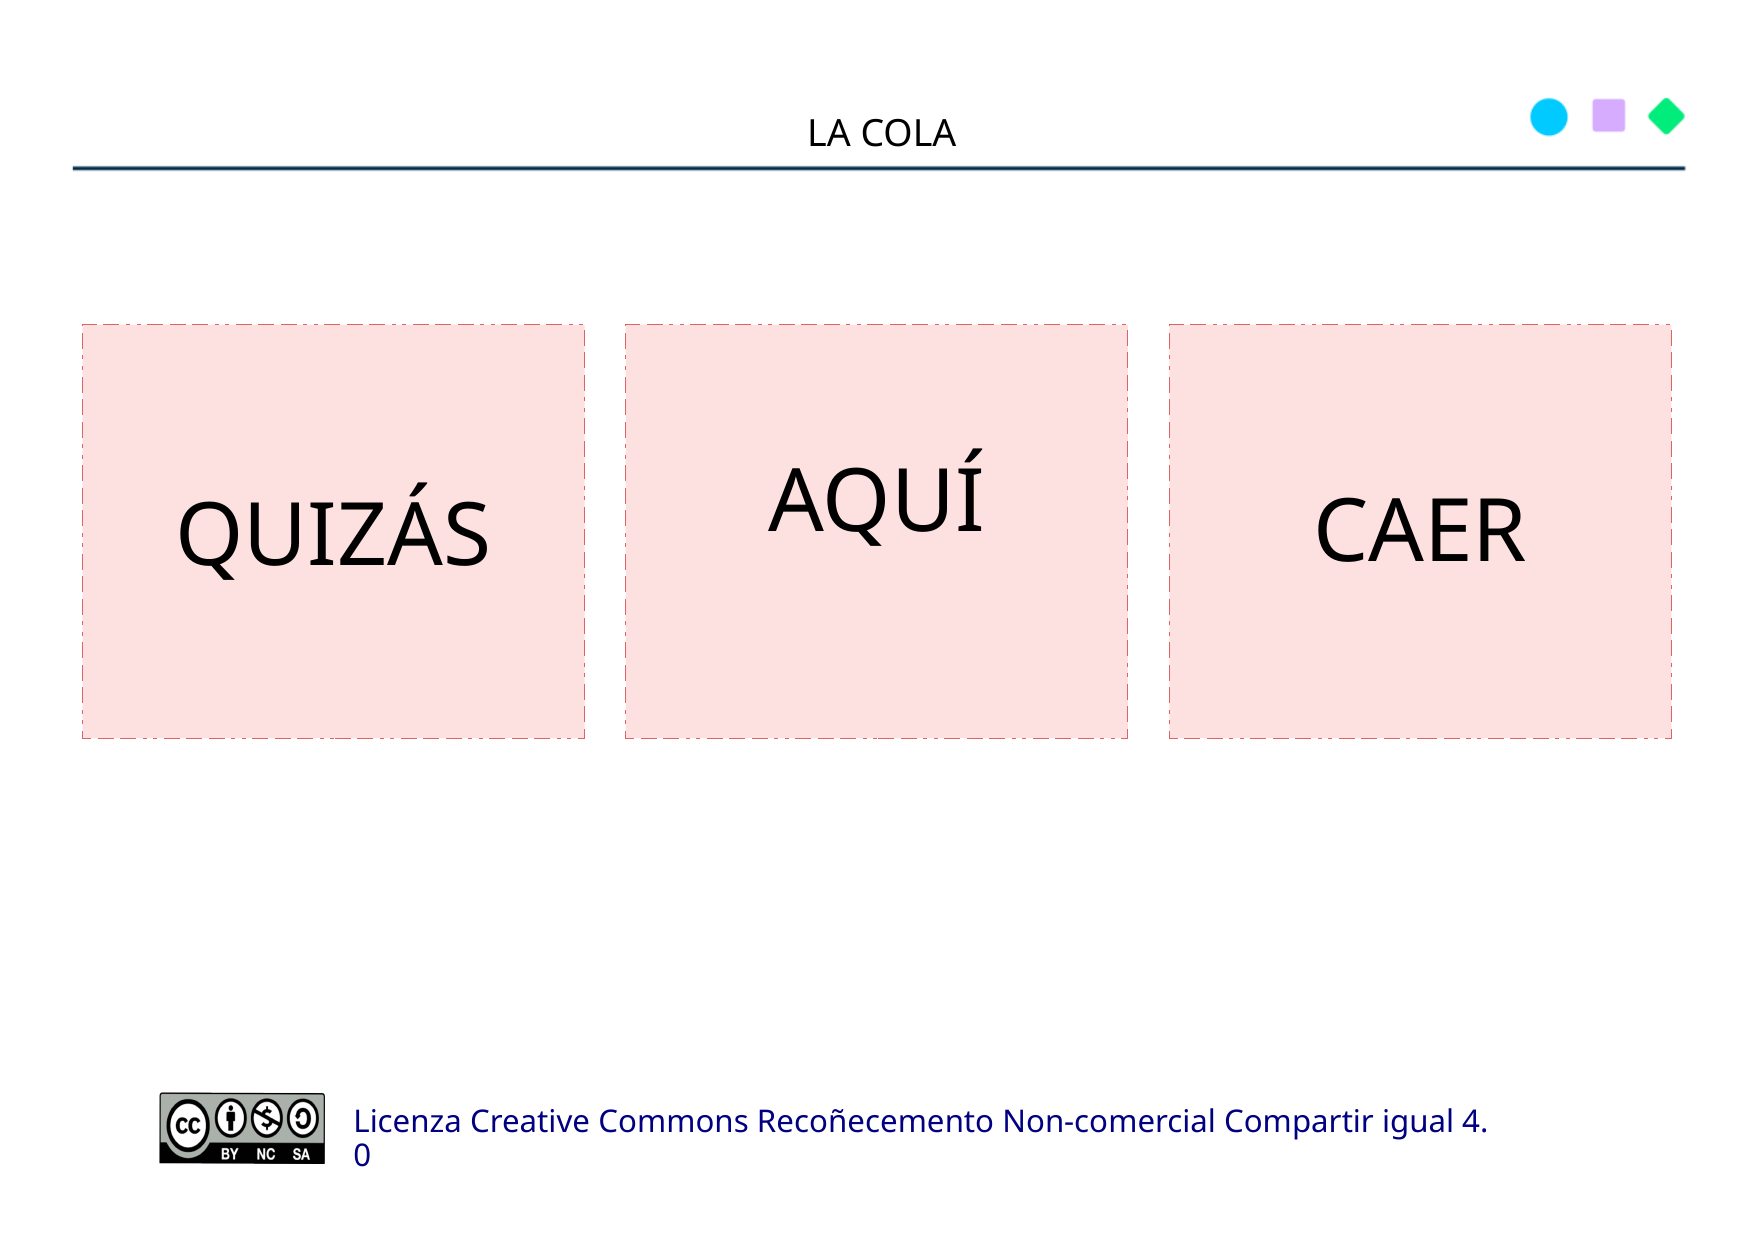

LA COLA
QUIZÁS
AQUÍ
CAER
Licenza Creative Commons Recoñecemento Non-comercial Compartir igual 4.0